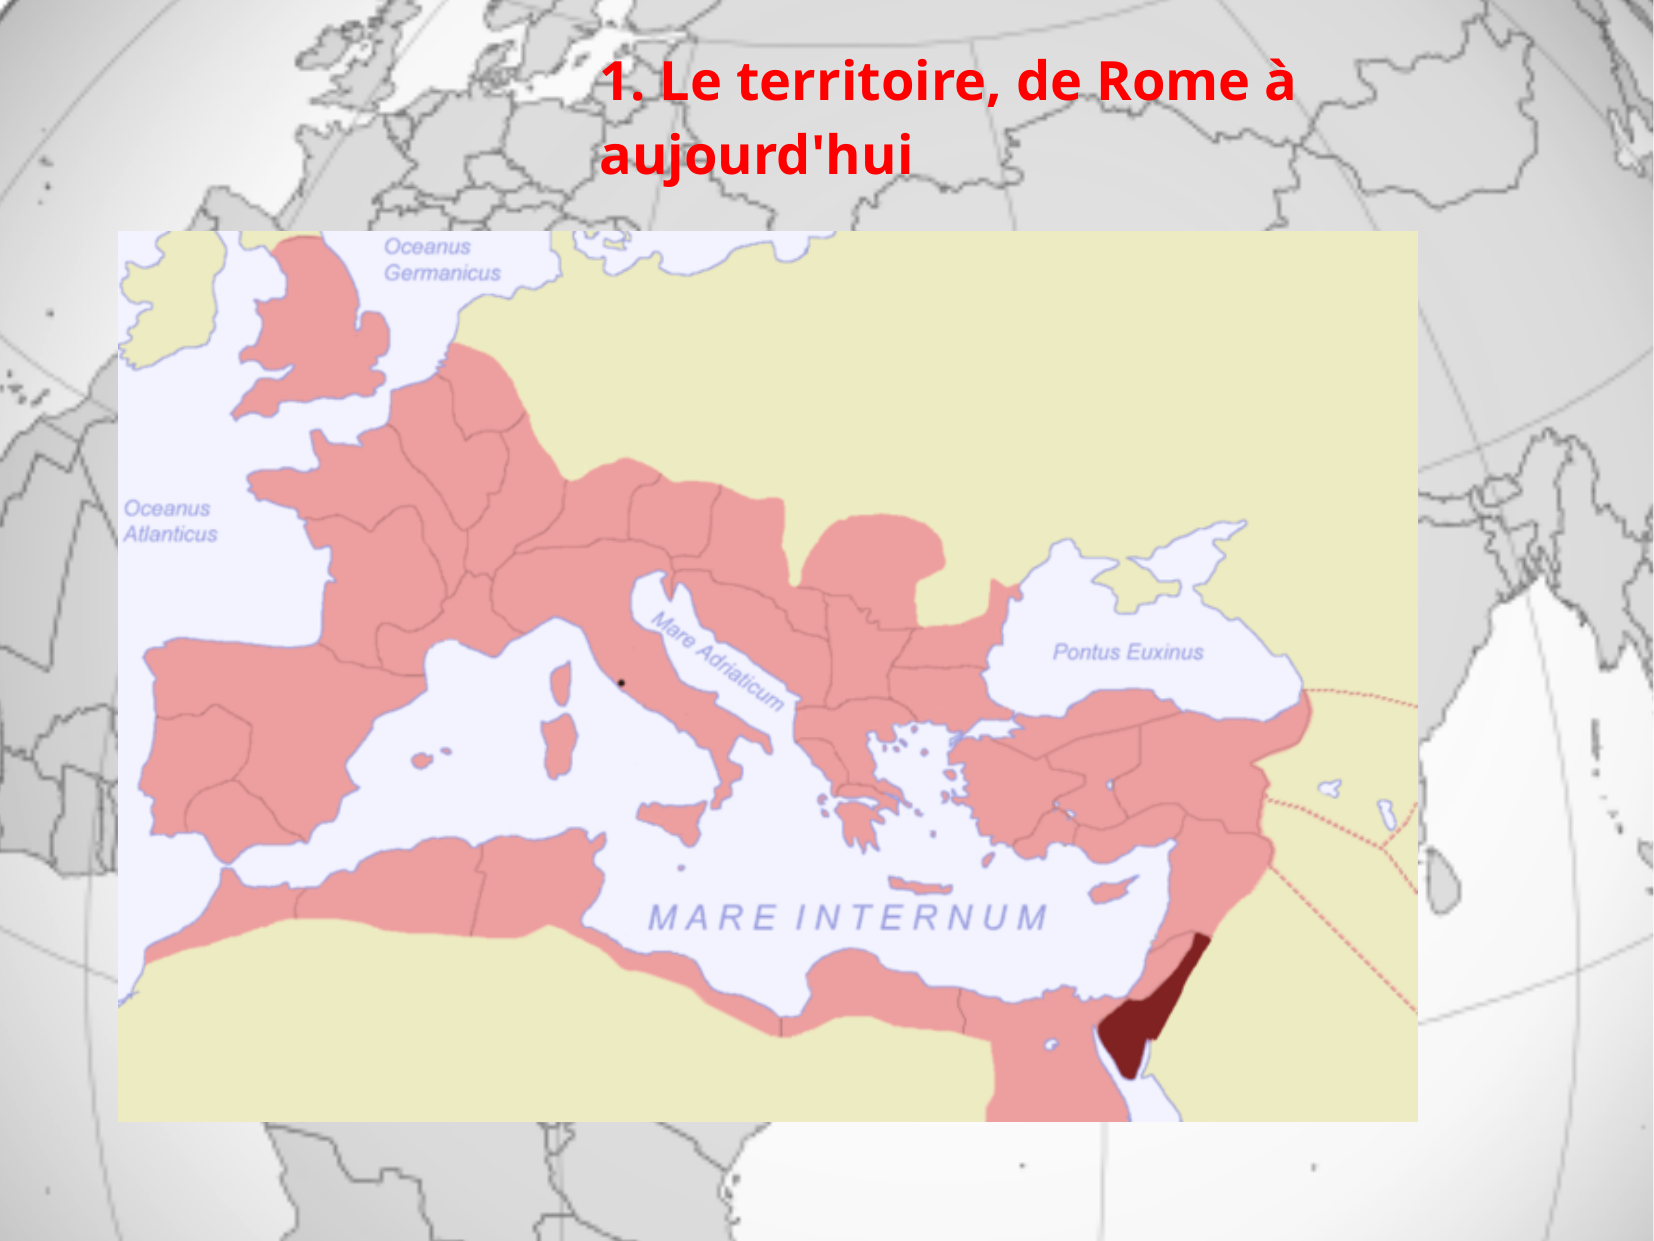

1. Le territoire, de Rome à aujourd'hui